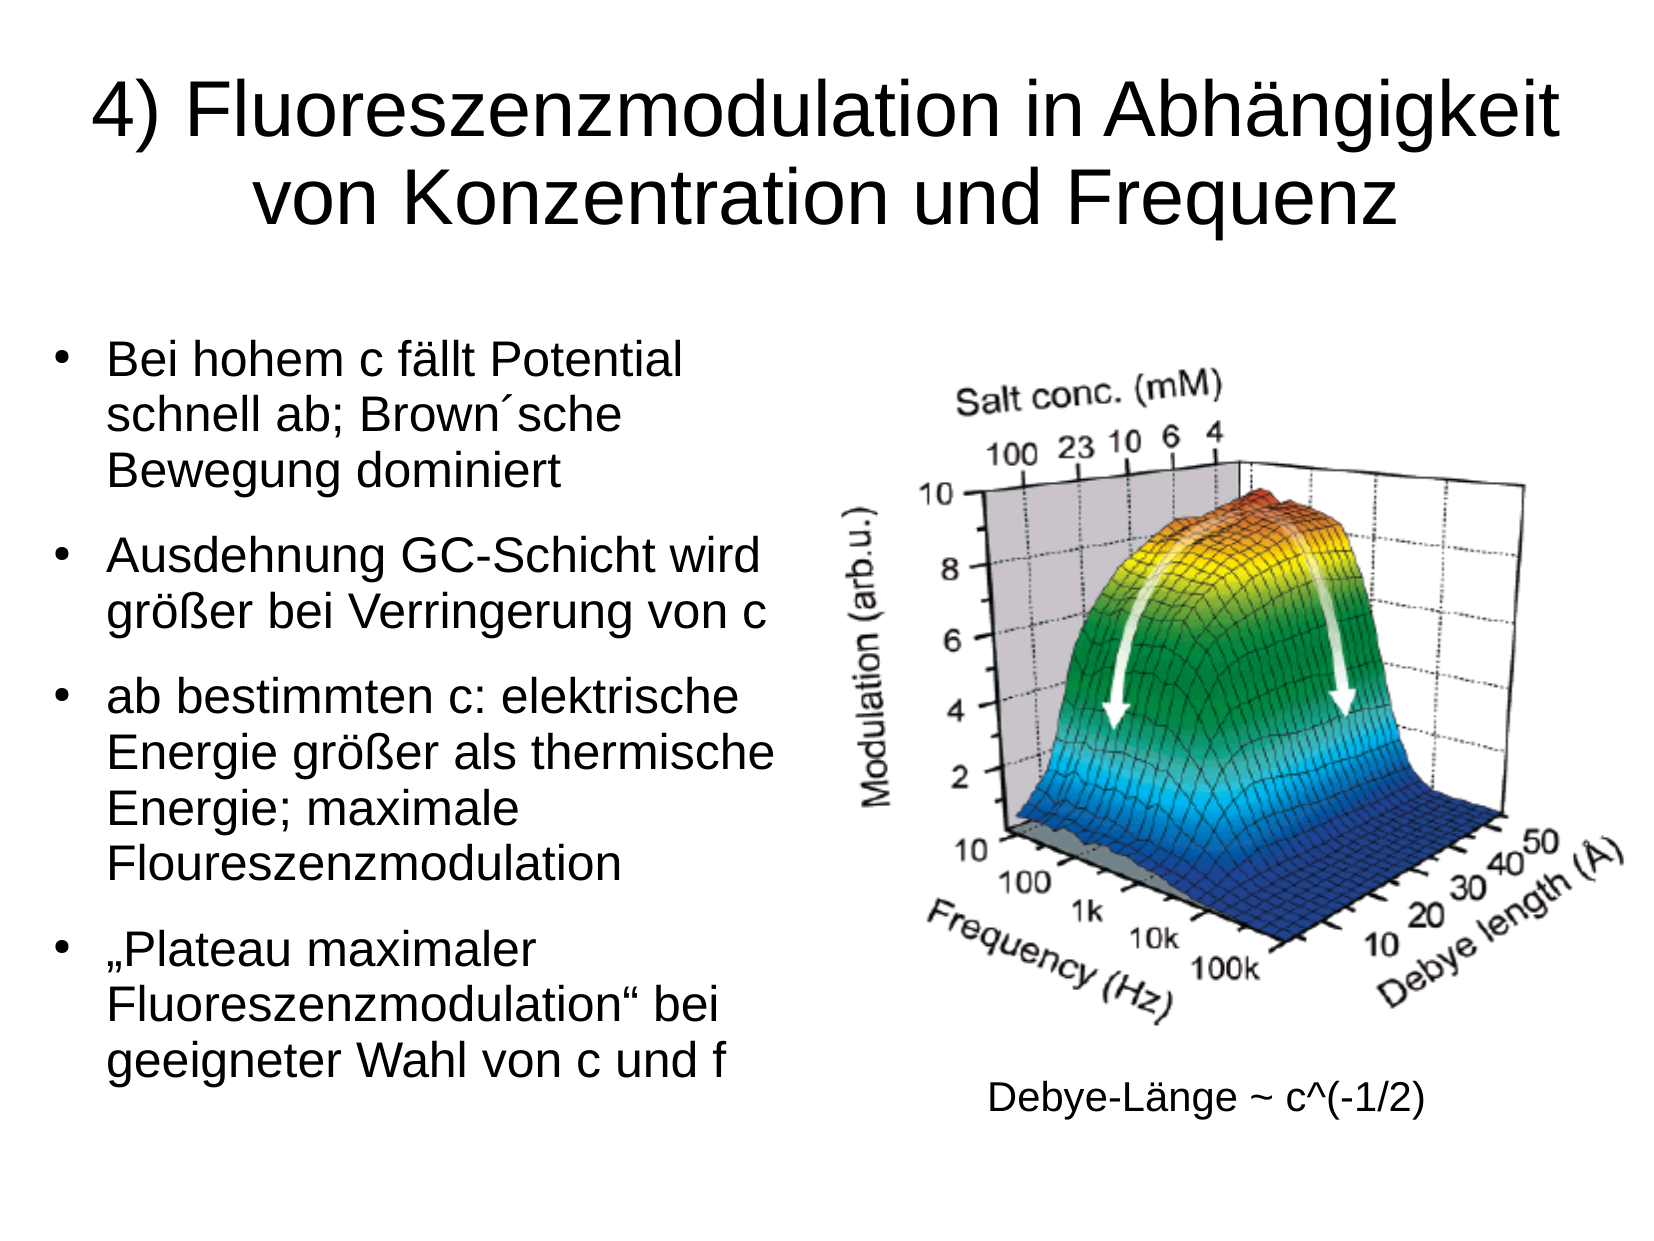

# 4) Fluoreszenzmodulation in Abhängigkeit von Konzentration und Frequenz
Bei hohem c fällt Potential schnell ab; Brown´sche Bewegung dominiert
Ausdehnung GC-Schicht wird größer bei Verringerung von c
ab bestimmten c: elektrische Energie größer als thermische Energie; maximale Floureszenzmodulation
„Plateau maximaler Fluoreszenzmodulation“ bei geeigneter Wahl von c und f
 Debye-Länge ~ c^(-1/2)